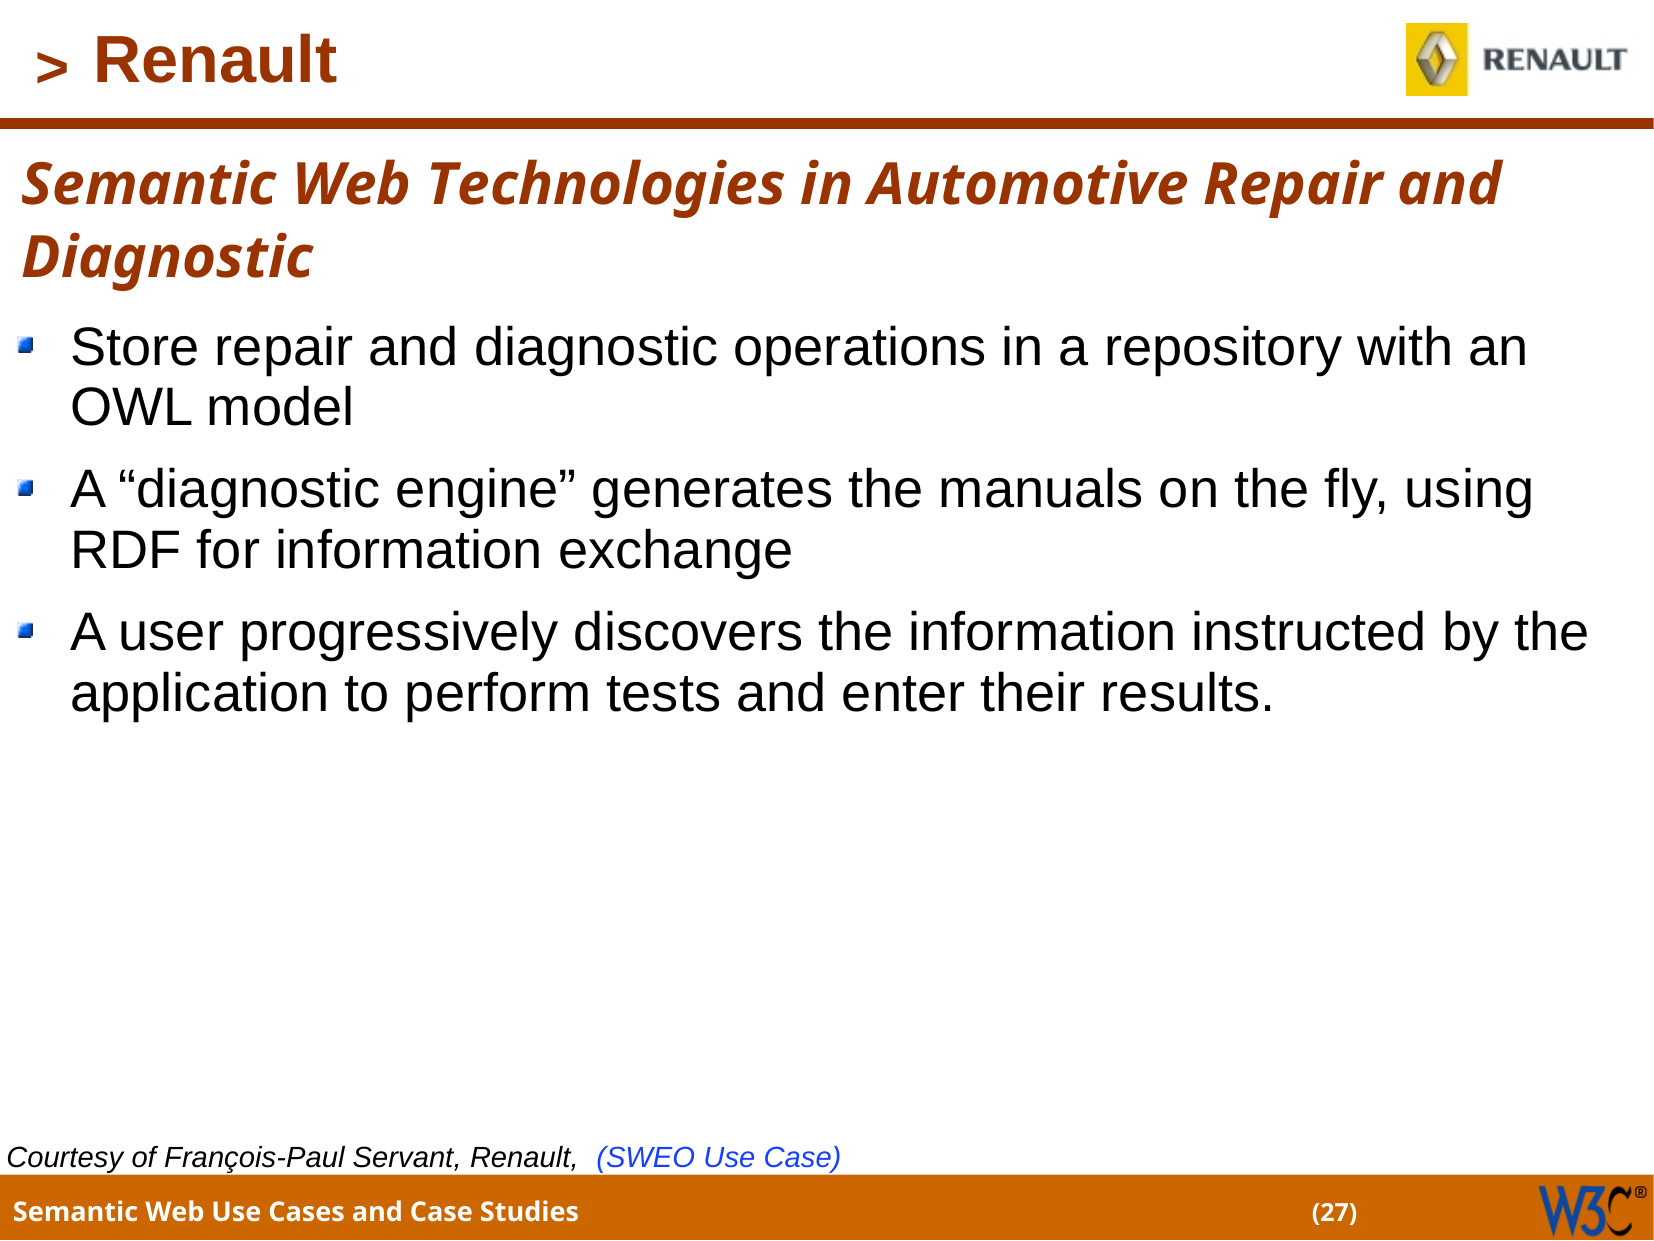

# Renault
Semantic Web Technologies in Automotive Repair and Diagnostic
Store repair and diagnostic operations in a repository with an OWL model
A “diagnostic engine” generates the manuals on the fly, using RDF for information exchange
A user progressively discovers the information instructed by the application to perform tests and enter their results.
Courtesy of François-Paul Servant, Renault, (SWEO Use Case)